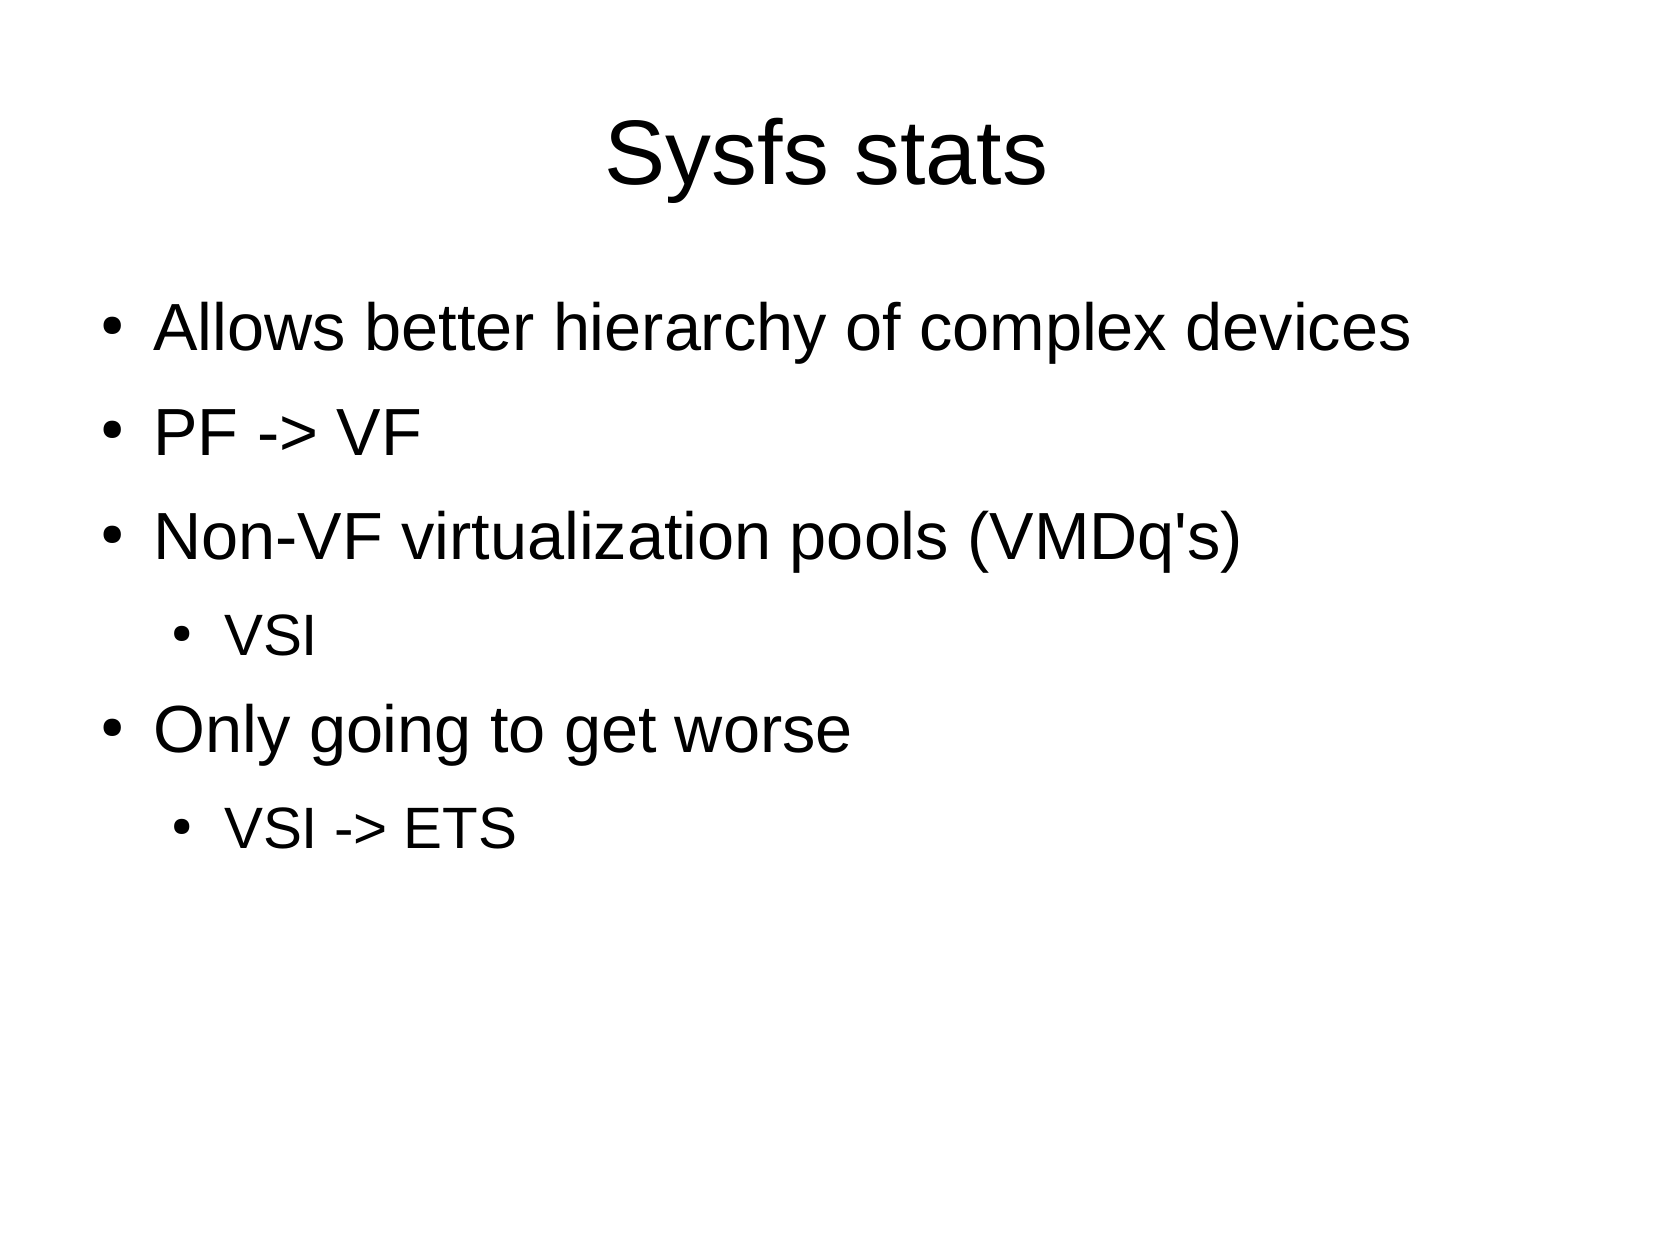

# Sysfs stats
Allows better hierarchy of complex devices
PF -> VF
Non-VF virtualization pools (VMDq's)
VSI
Only going to get worse
VSI -> ETS